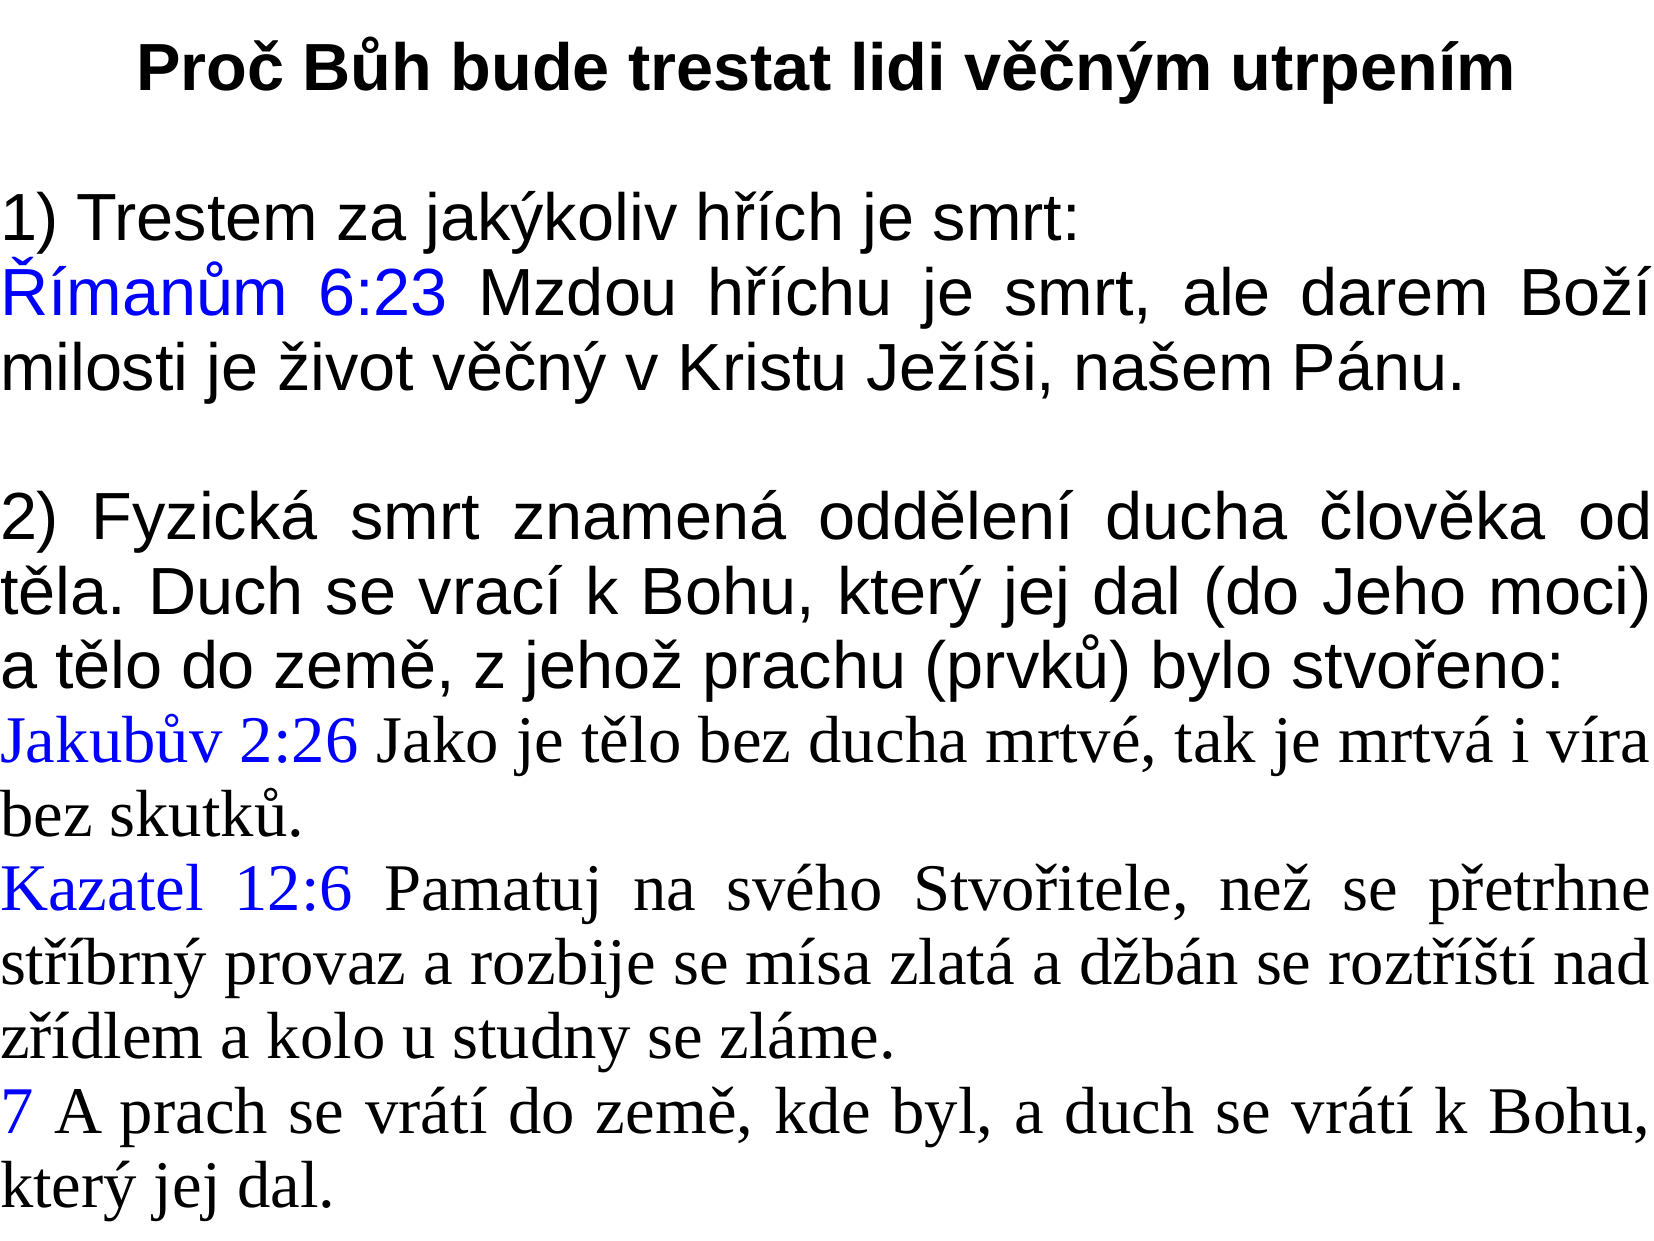

# Proč Bůh bude trestat lidi věčným utrpením
1) Trestem za jakýkoliv hřích je smrt:
Římanům 6:23 Mzdou hříchu je smrt, ale darem Boží milosti je život věčný v Kristu Ježíši, našem Pánu.
2) Fyzická smrt znamená oddělení ducha člověka od těla. Duch se vrací k Bohu, který jej dal (do Jeho moci) a tělo do země, z jehož prachu (prvků) bylo stvořeno:
Jakubův 2:26 Jako je tělo bez ducha mrtvé, tak je mrtvá i víra bez skutků.
Kazatel 12:6 Pamatuj na svého Stvořitele, než se přetrhne stříbrný provaz a rozbije se mísa zlatá a džbán se roztříští nad zřídlem a kolo u studny se zláme.
7 A prach se vrátí do země, kde byl, a duch se vrátí k Bohu, který jej dal.